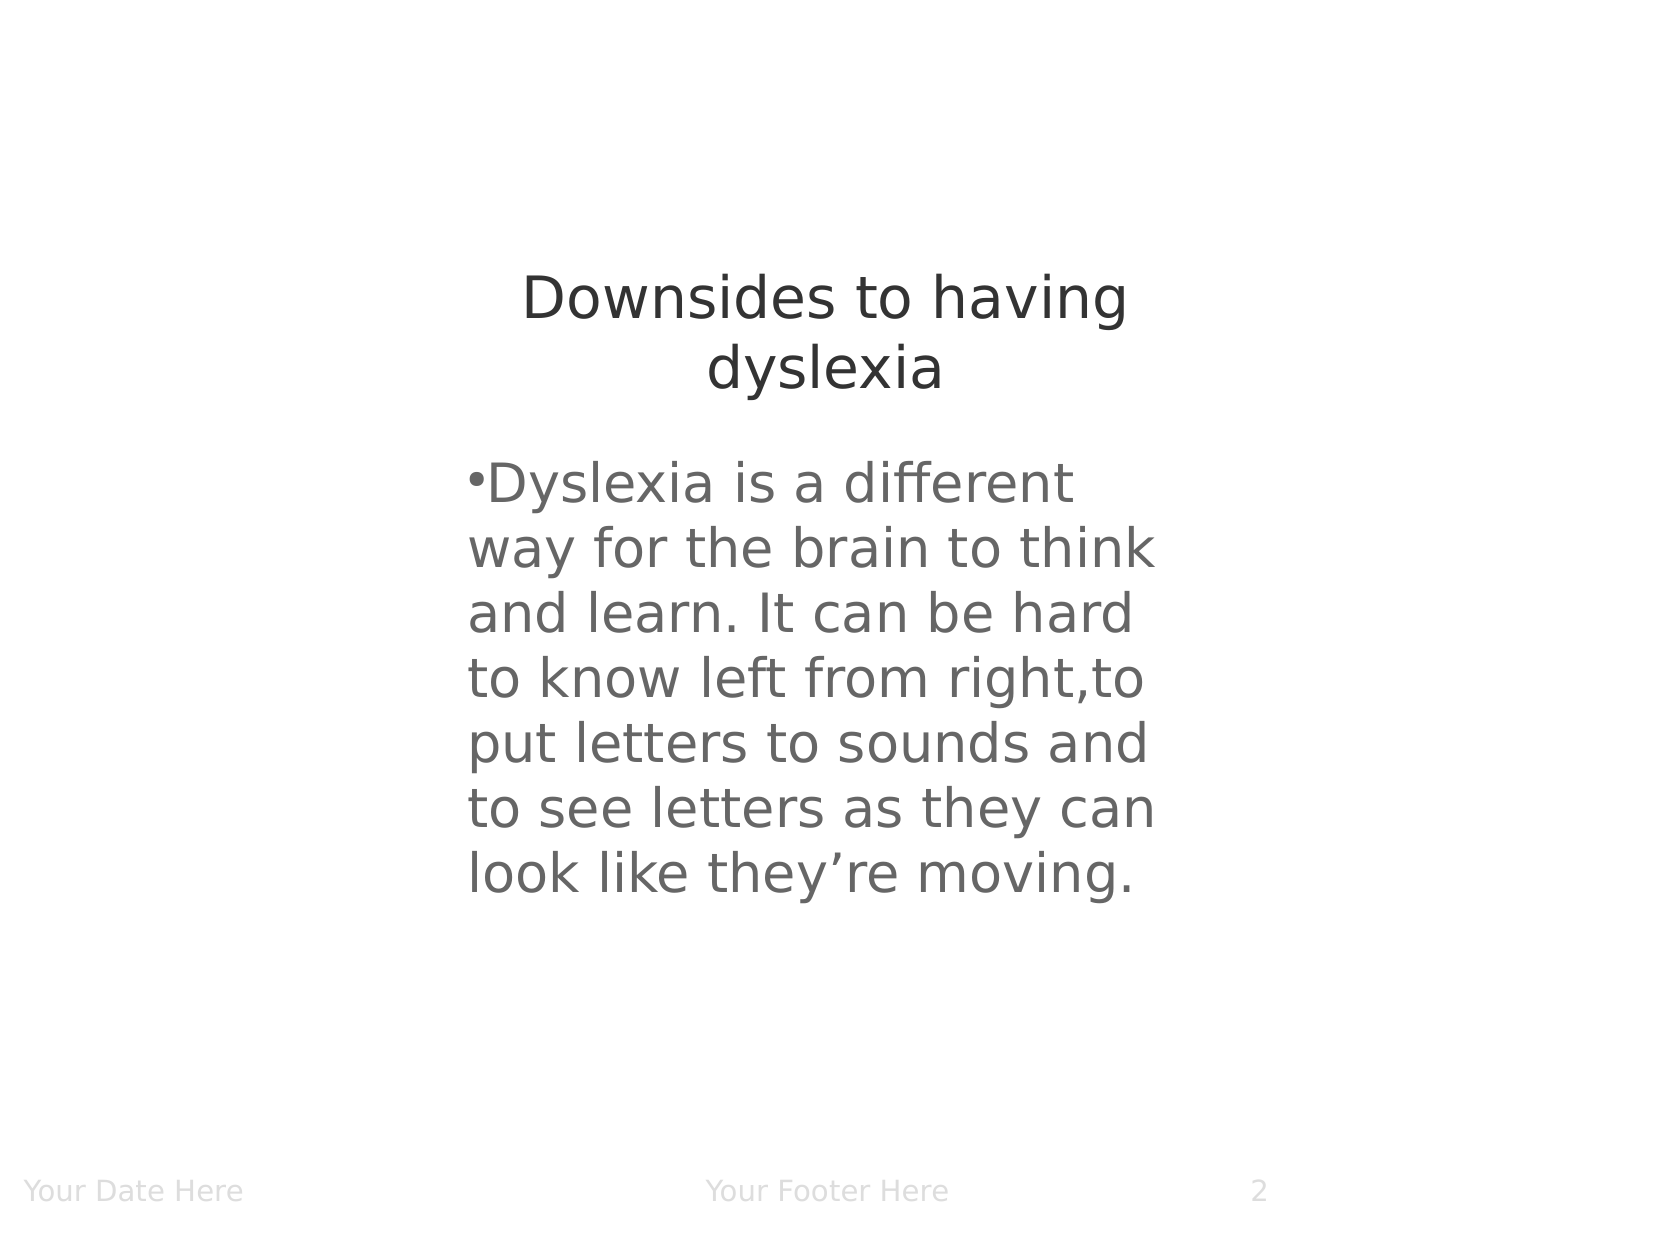

# Downsides to having dyslexia
Dyslexia is a different way for the brain to think and learn. It can be hard to know left from right,to put letters to sounds and to see letters as they can look like they’re moving.
Your Date Here
Your Footer Here